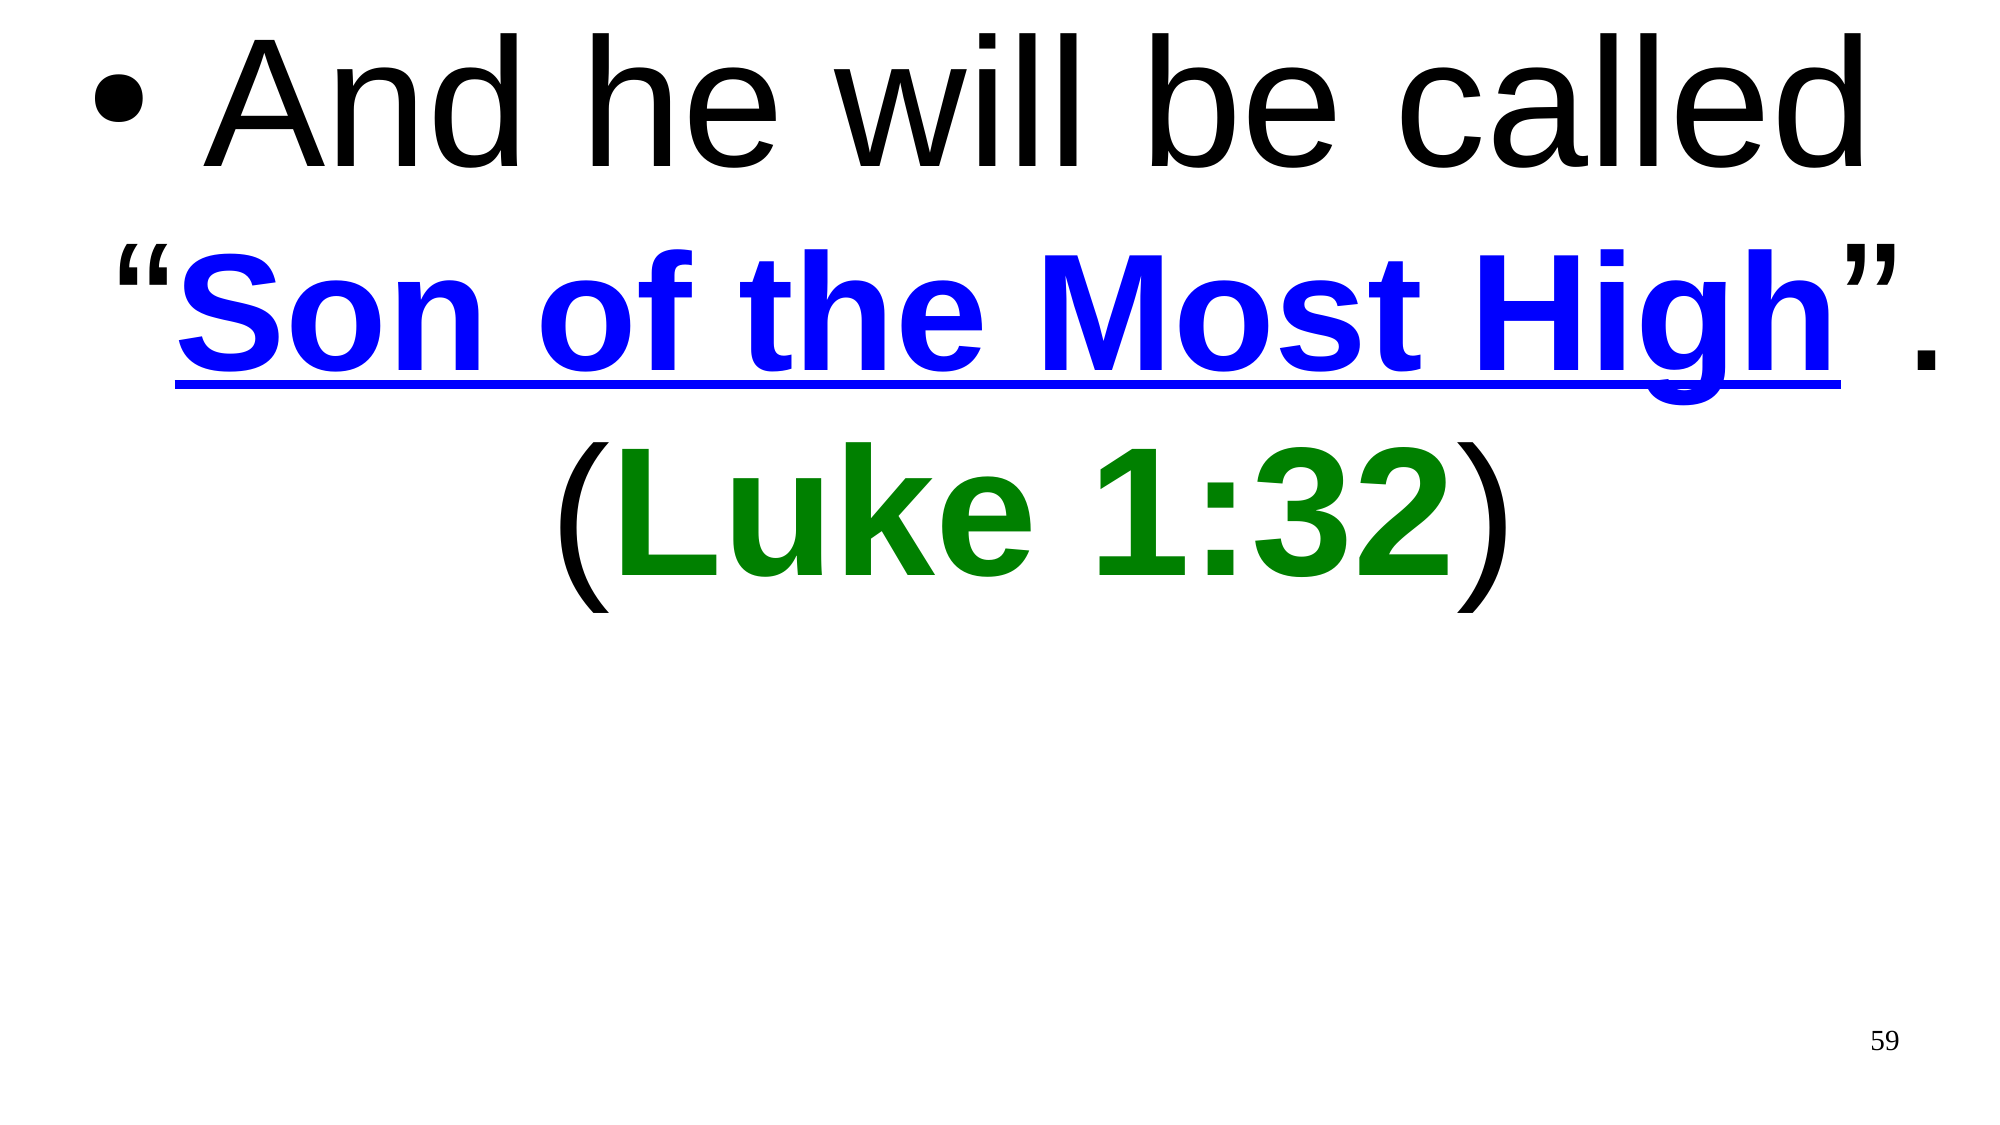

# And he will be called “Son of the Most High”. (Luke 1:32)
59